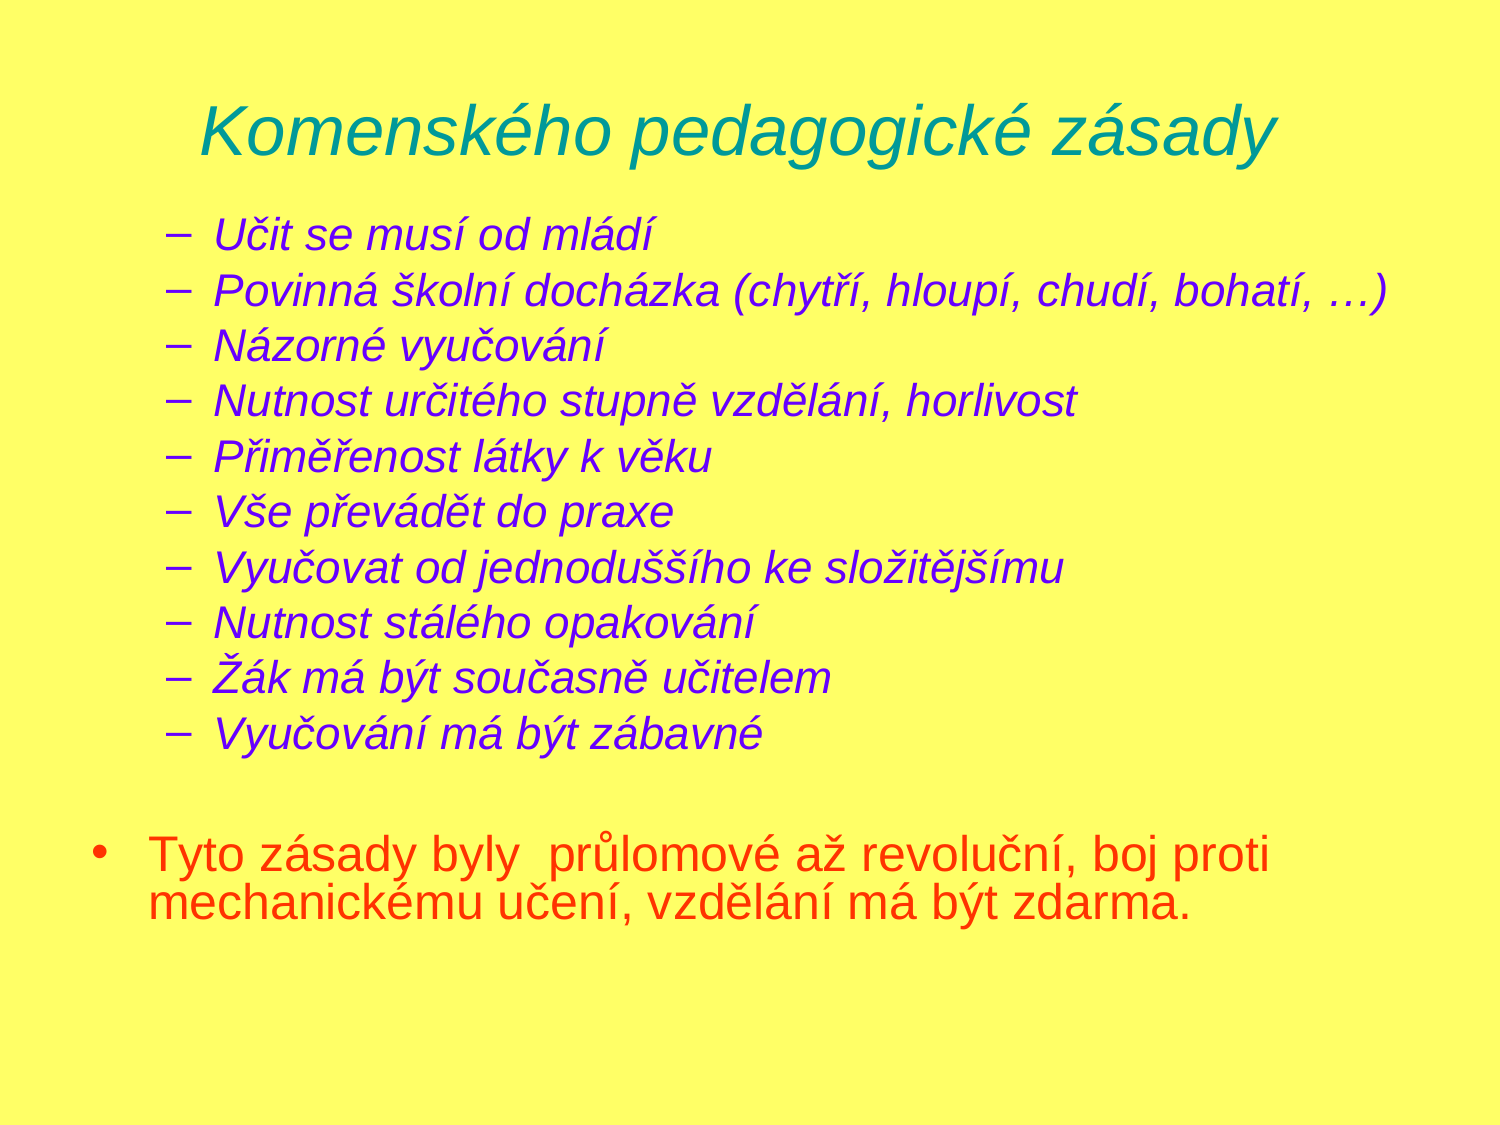

# Komenského pedagogické zásady
Učit se musí od mládí
Povinná školní docházka (chytří, hloupí, chudí, bohatí, …)
Názorné vyučování
Nutnost určitého stupně vzdělání, horlivost
Přiměřenost látky k věku
Vše převádět do praxe
Vyučovat od jednoduššího ke složitějšímu
Nutnost stálého opakování
Žák má být současně učitelem
Vyučování má být zábavné
Tyto zásady byly průlomové až revoluční, boj proti mechanickému učení, vzdělání má být zdarma.